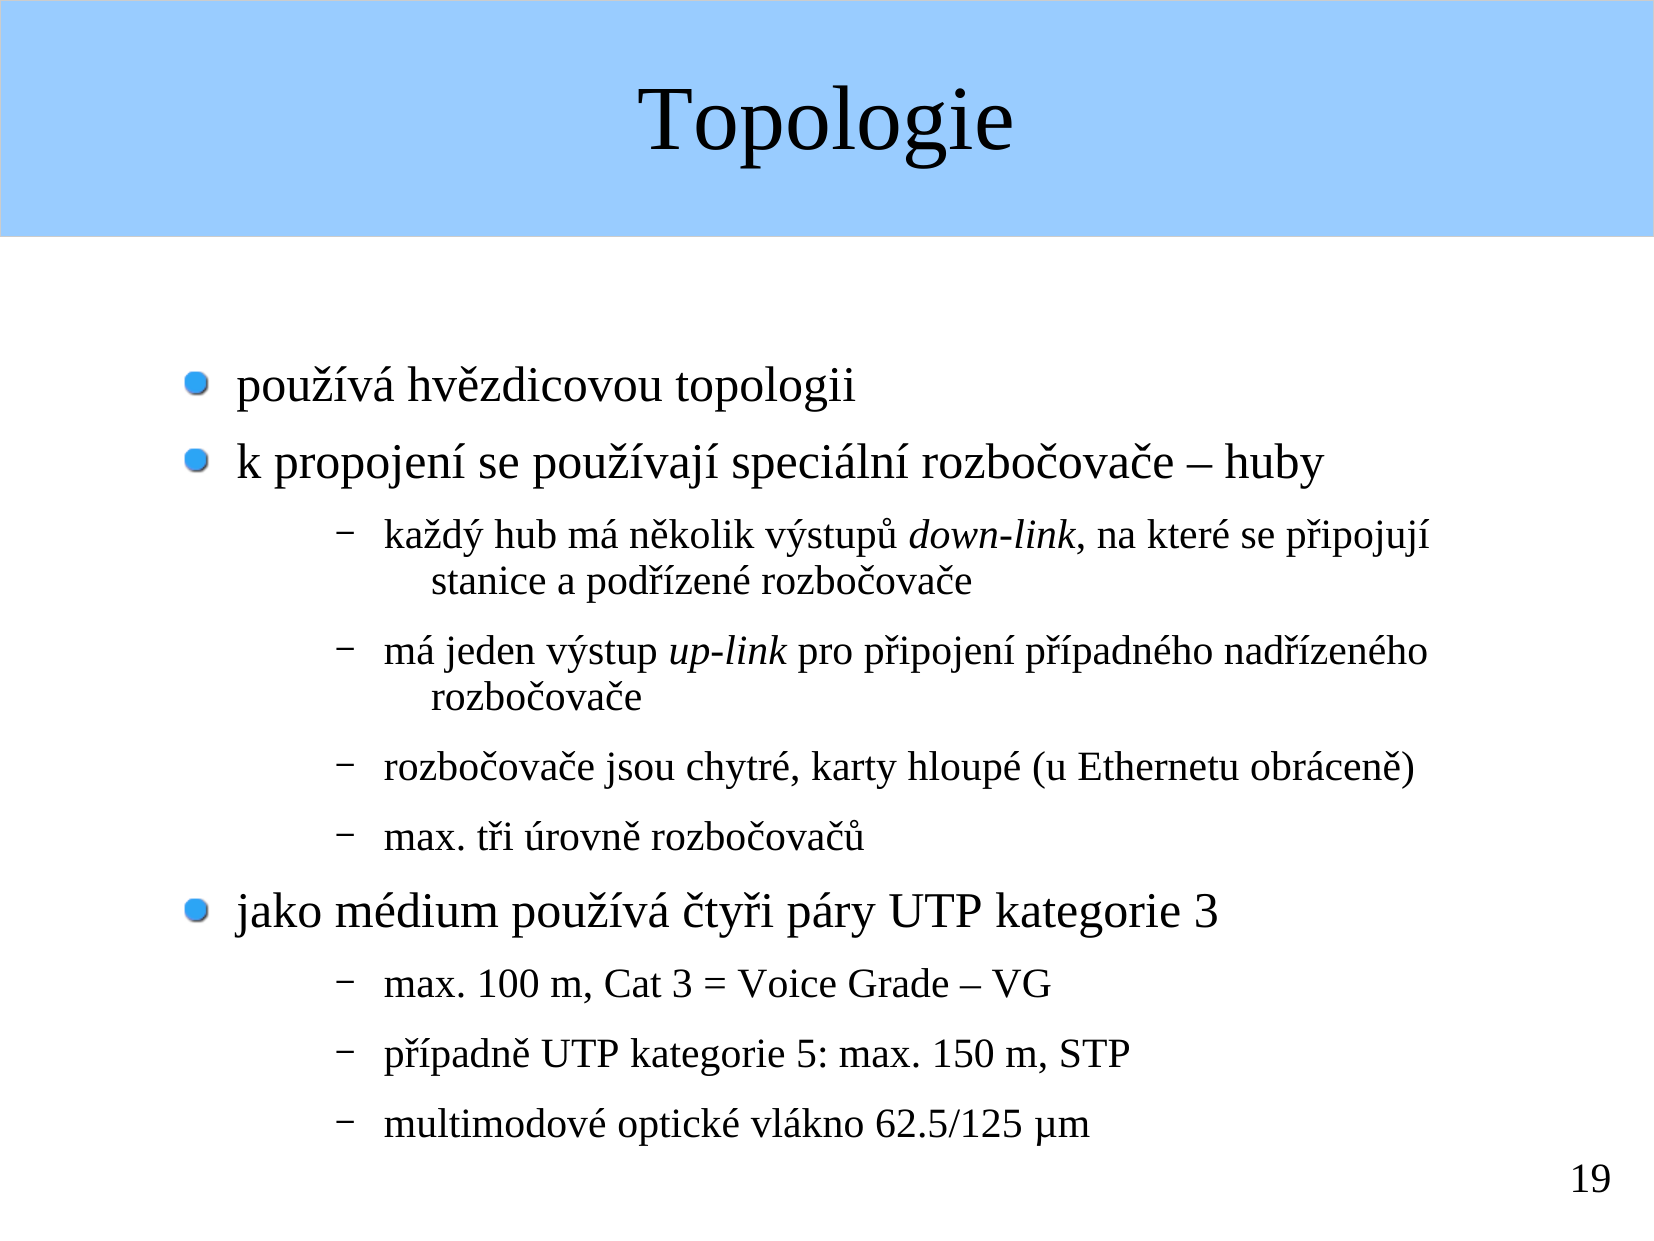

# Topologie
používá hvězdicovou topologii
k propojení se používají speciální rozbočovače – huby
každý hub má několik výstupů down-link, na které se připojují stanice a podřízené rozbočovače
má jeden výstup up-link pro připojení případného nadřízeného rozbočovače
rozbočovače jsou chytré, karty hloupé (u Ethernetu obráceně)
max. tři úrovně rozbočovačů
jako médium používá čtyři páry UTP kategorie 3
max. 100 m, Cat 3 = Voice Grade – VG
případně UTP kategorie 5: max. 150 m, STP
multimodové optické vlákno 62.5/125 µm